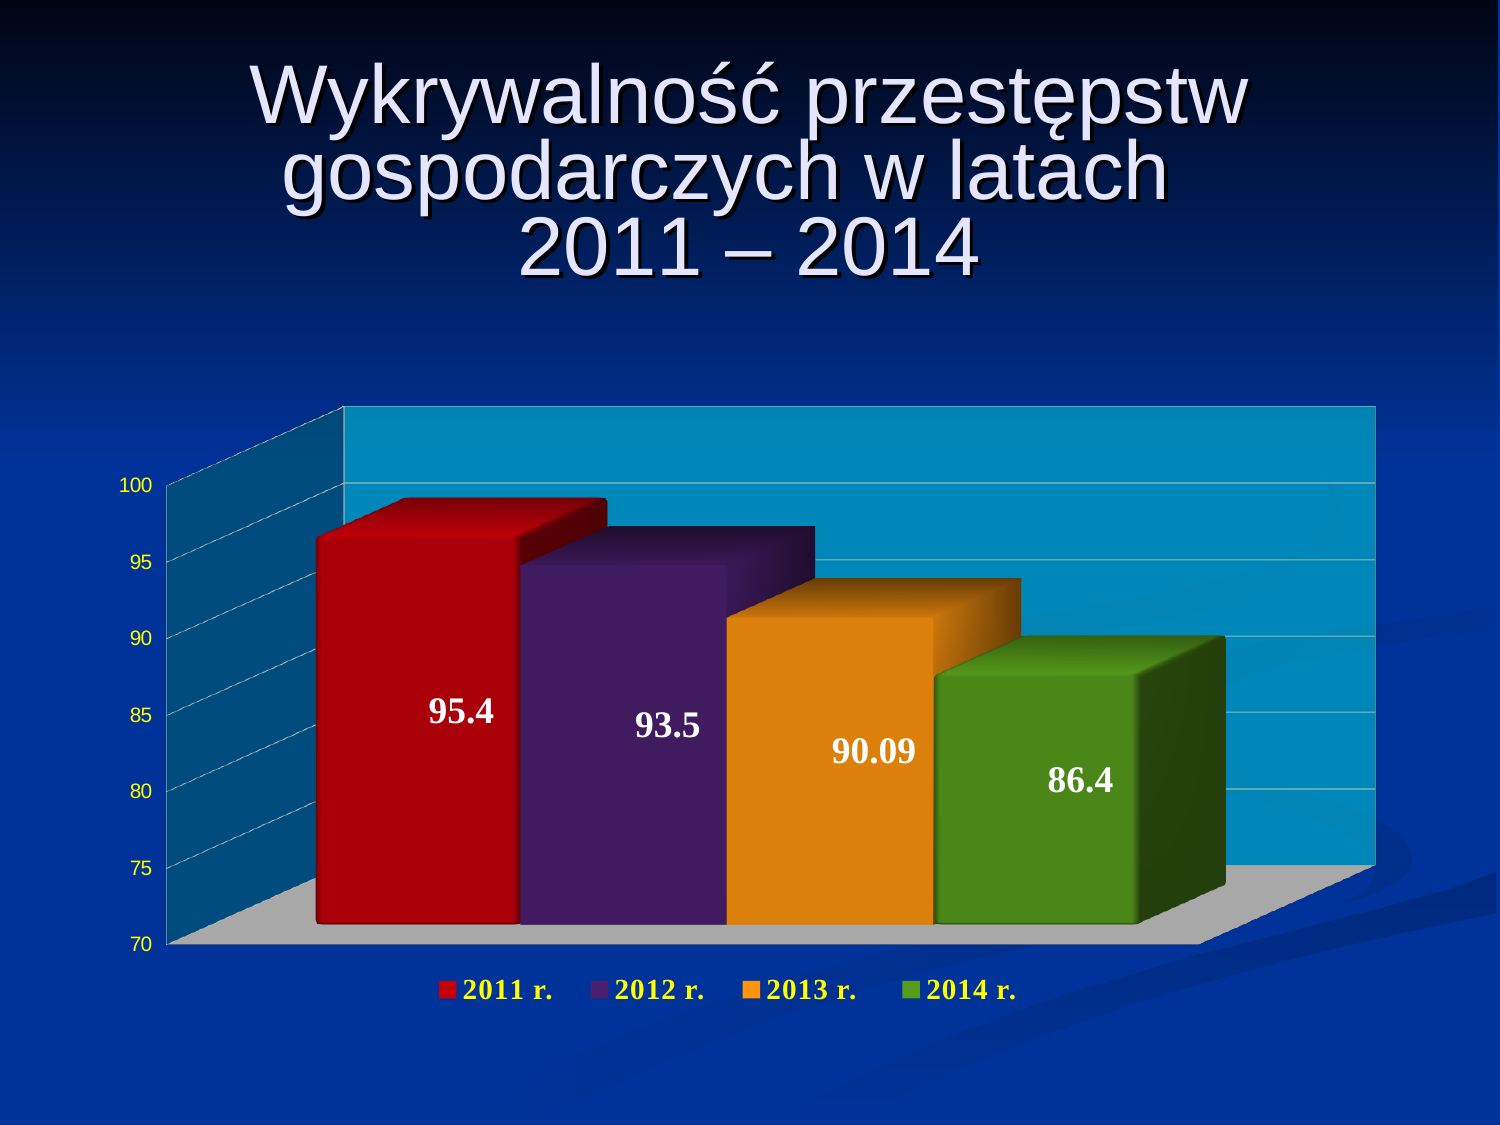

# Wykrywalność przestępstw gospodarczych w latach 2011 – 2014
[unsupported chart]